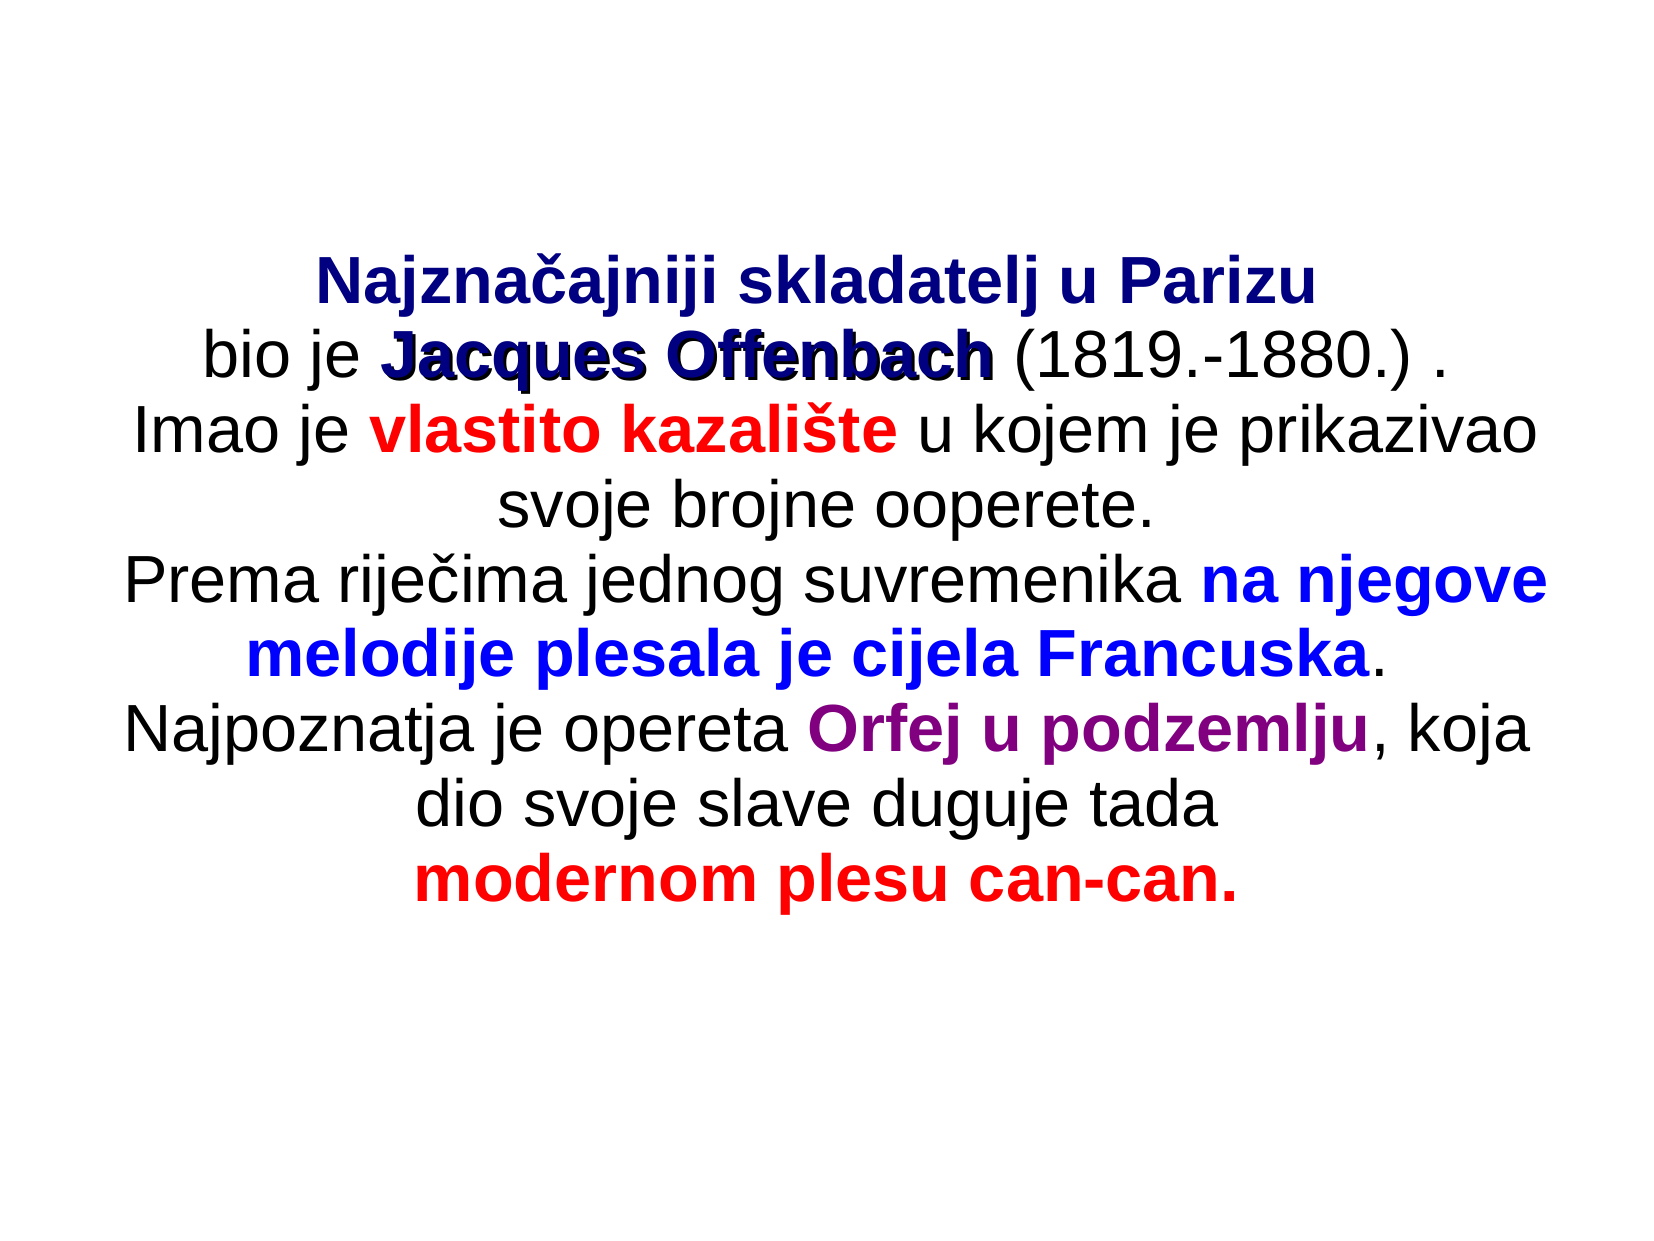

# Najznačajniji skladatelj u Parizu
bio je Jacques Offenbach (1819.-1880.) .
 Imao je vlastito kazalište u kojem je prikazivao svoje brojne ooperete.
 Prema riječima jednog suvremenika na njegove melodije plesala je cijela Francuska.
Najpoznatja je opereta Orfej u podzemlju, koja dio svoje slave duguje tada
modernom plesu can-can.